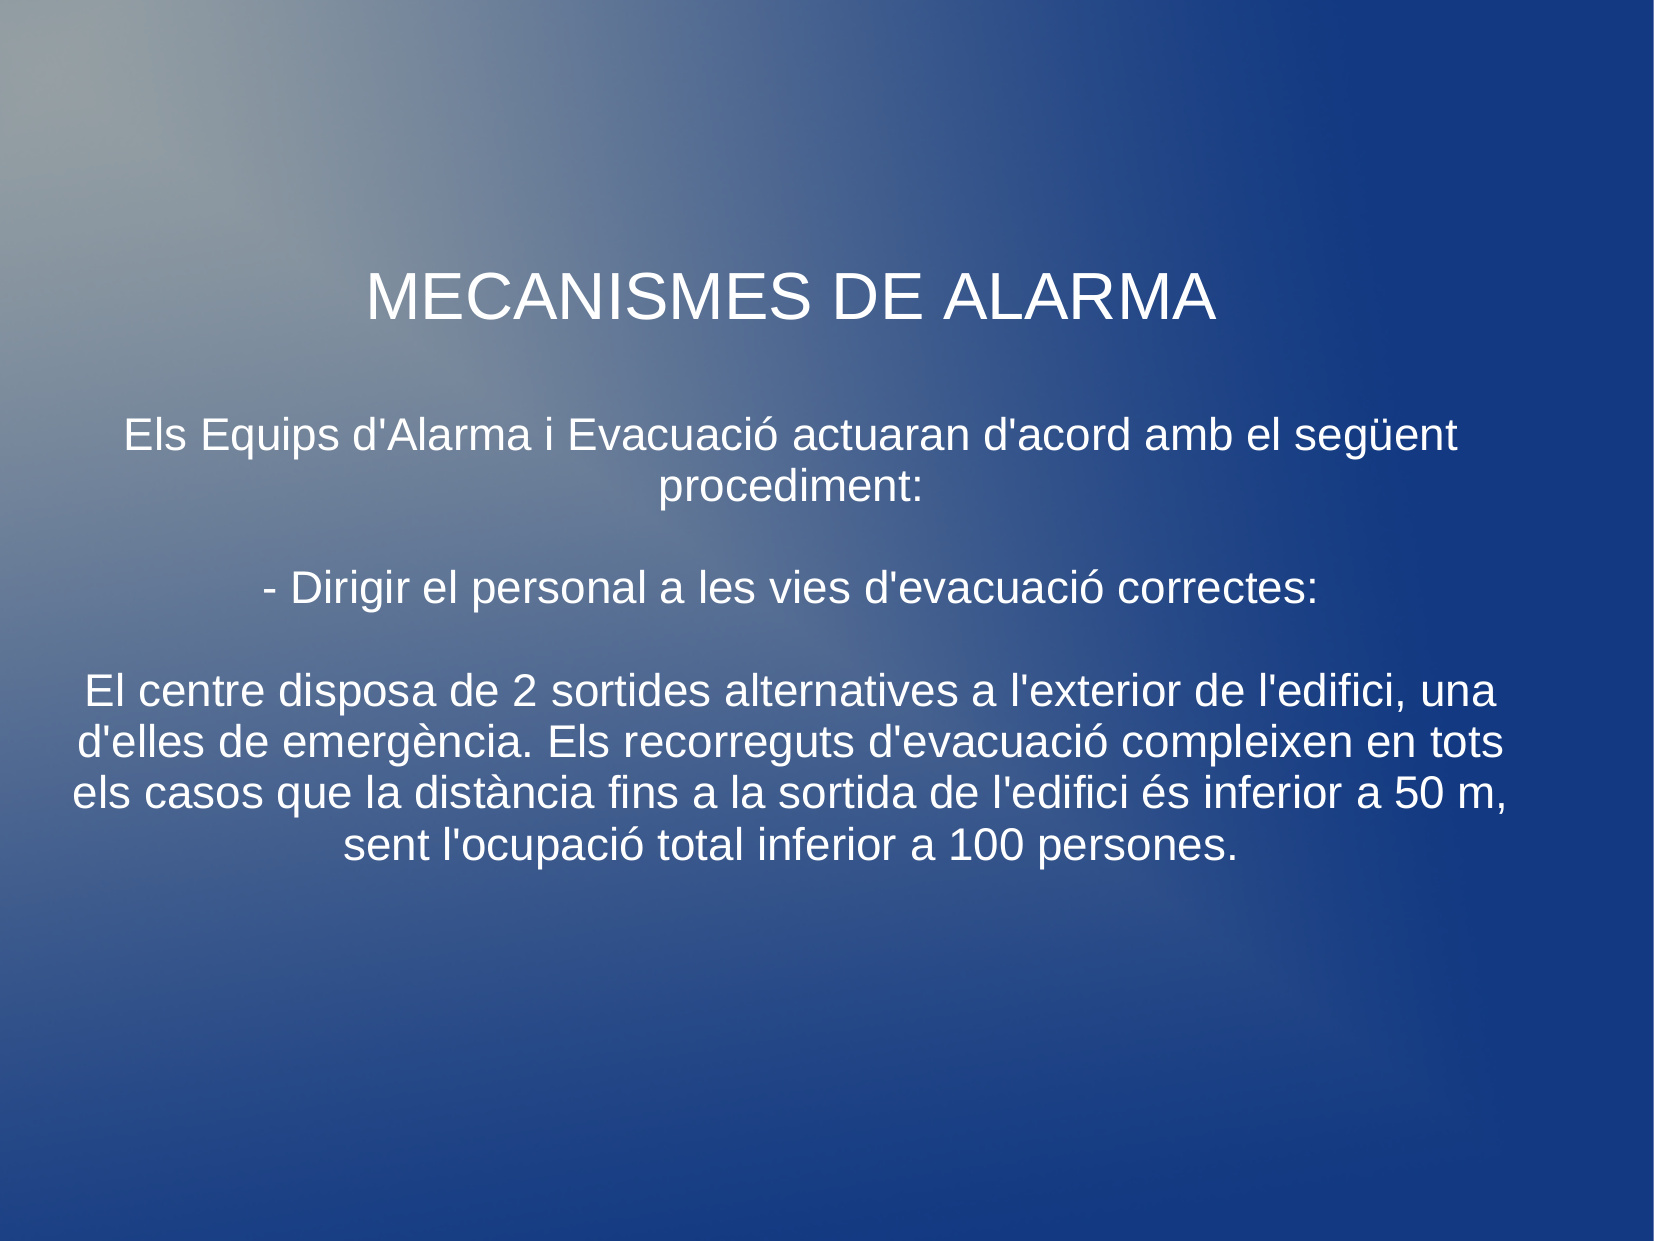

# MECANISMES DE ALARMA
Els Equips d'Alarma i Evacuació actuaran d'acord amb el següent procediment:
- Dirigir el personal a les vies d'evacuació correctes:
El centre disposa de 2 sortides alternatives a l'exterior de l'edifici, una d'elles de emergència. Els recorreguts d'evacuació compleixen en tots els casos que la distància fins a la sortida de l'edifici és inferior a 50 m, sent l'ocupació total inferior a 100 persones.